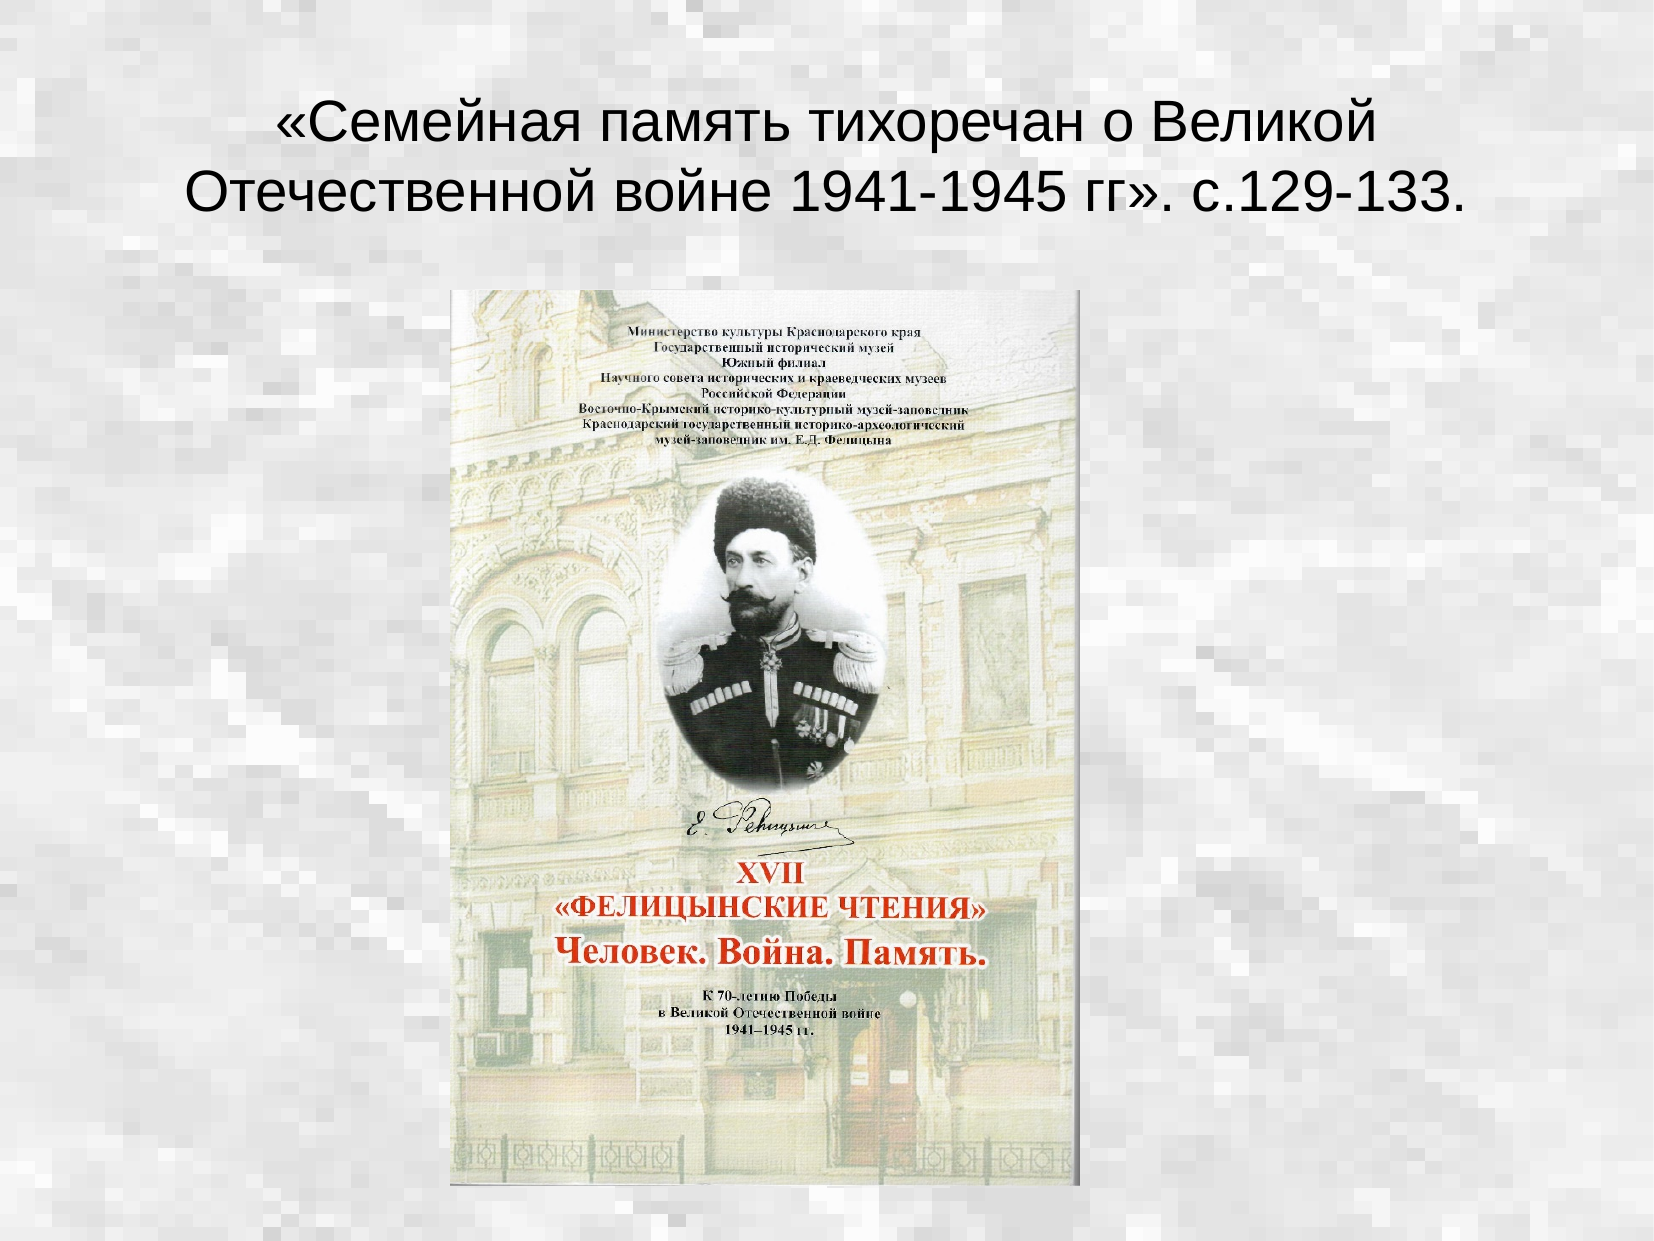

# «Семейная память тихоречан о Великой Отечественной войне 1941-1945 гг». с.129-133.